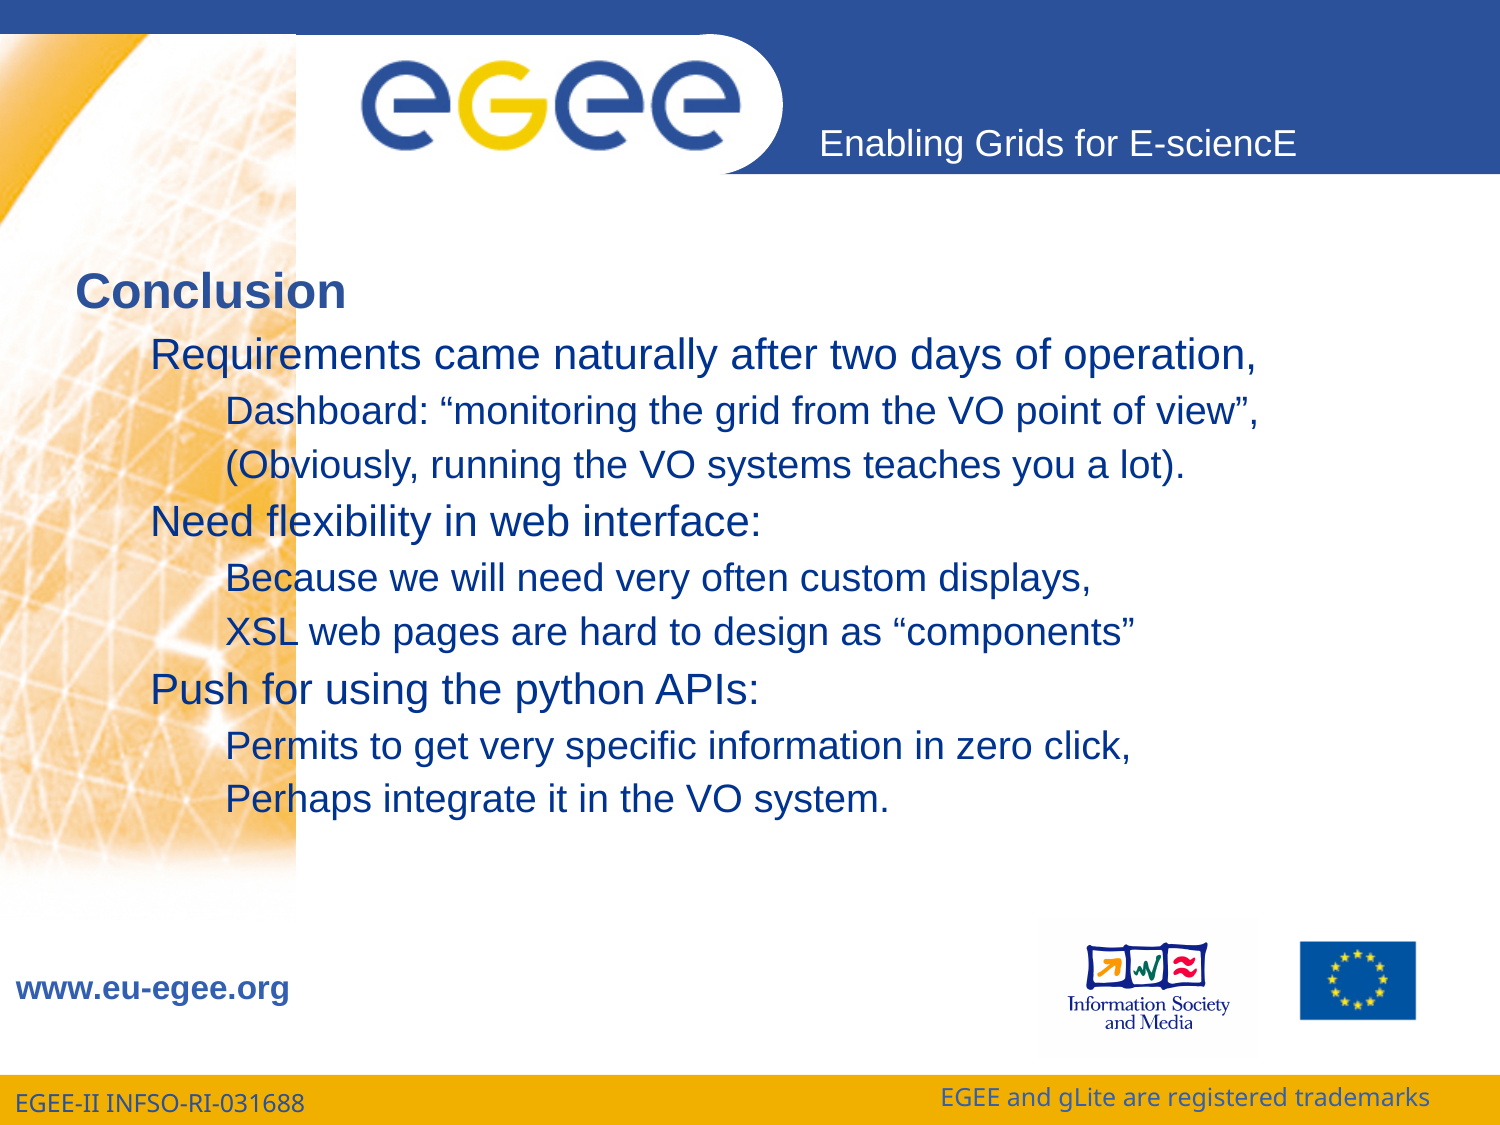

Conclusion
Requirements came naturally after two days of operation,
Dashboard: “monitoring the grid from the VO point of view”,
(Obviously, running the VO systems teaches you a lot).
Need flexibility in web interface:
Because we will need very often custom displays,
XSL web pages are hard to design as “components”
Push for using the python APIs:
Permits to get very specific information in zero click,
Perhaps integrate it in the VO system.
#